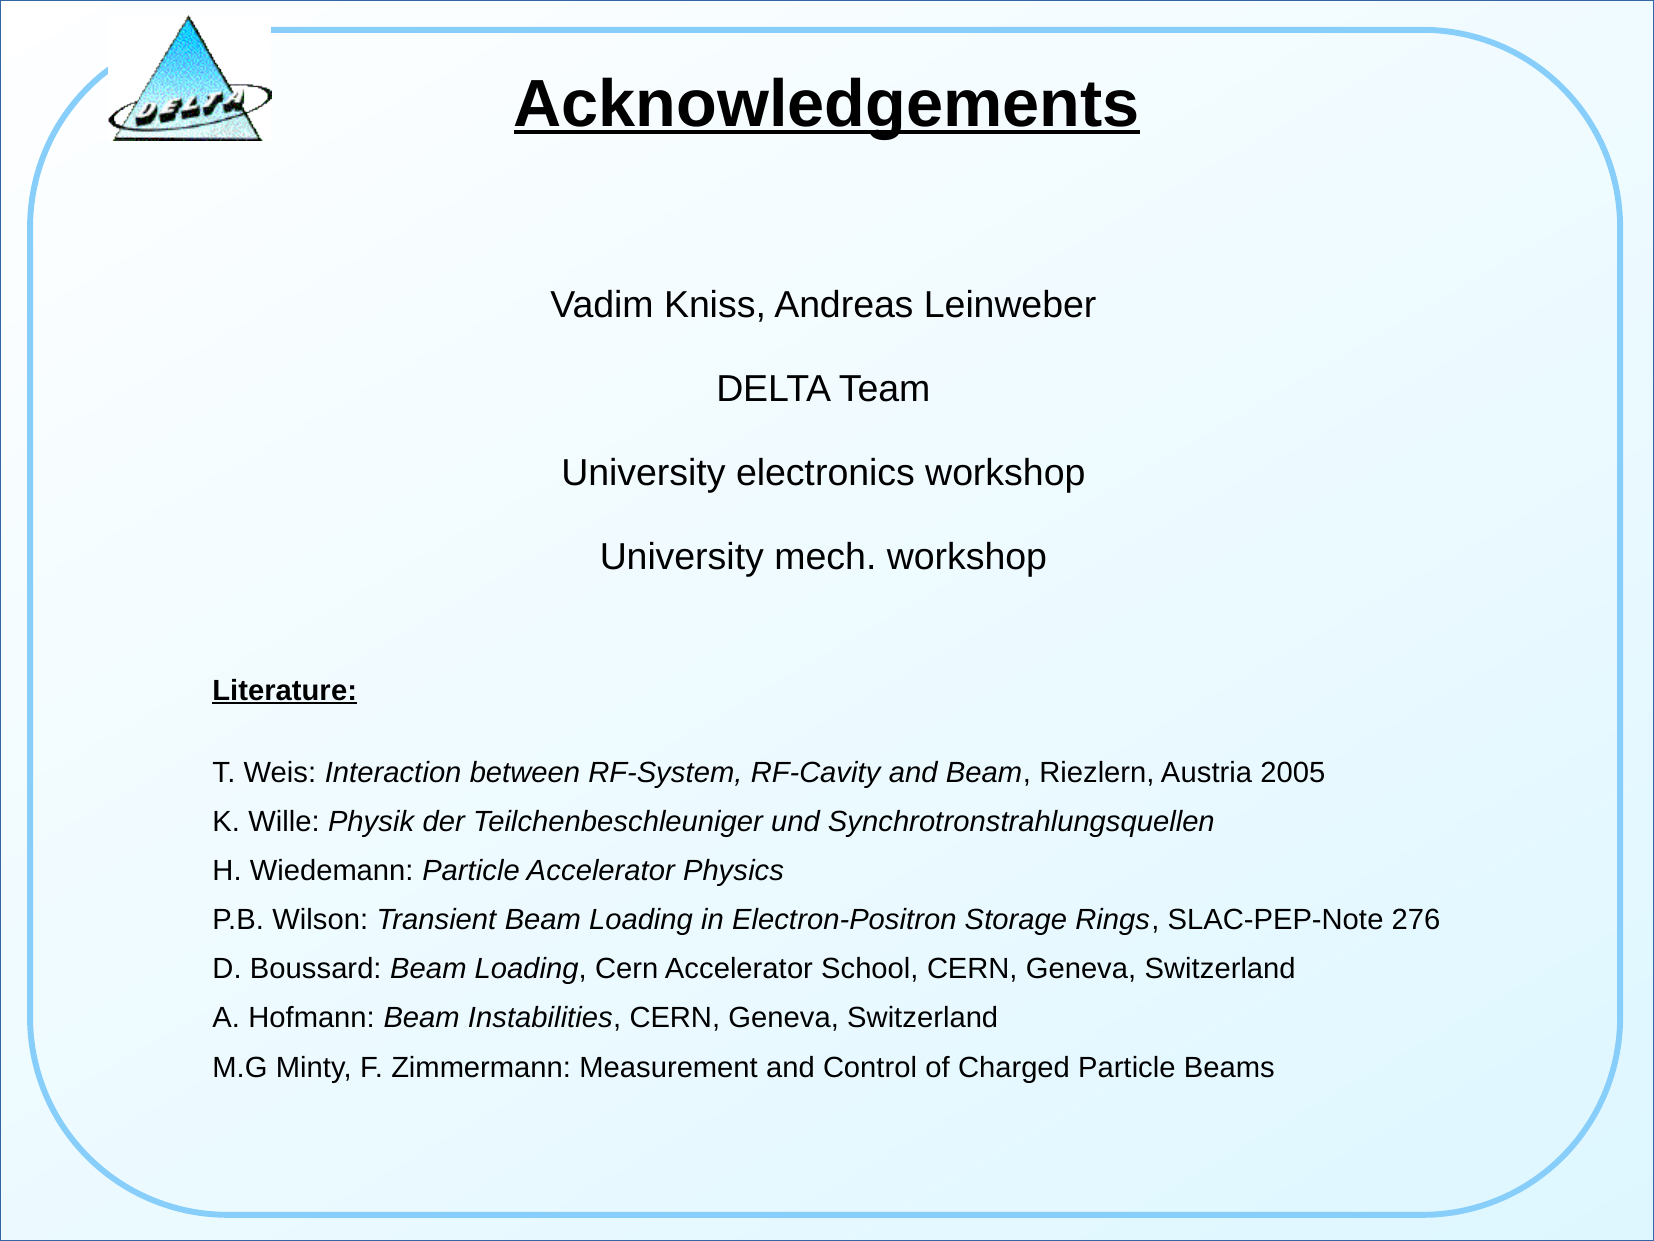

Acknowledgements
Vadim Kniss, Andreas Leinweber
DELTA Team
University electronics workshop
University mech. workshop
Literature:
T. Weis: Interaction between RF-System, RF-Cavity and Beam, Riezlern, Austria 2005
K. Wille: Physik der Teilchenbeschleuniger und Synchrotronstrahlungsquellen
H. Wiedemann: Particle Accelerator Physics
P.B. Wilson: Transient Beam Loading in Electron-Positron Storage Rings, SLAC-PEP-Note 276
D. Boussard: Beam Loading, Cern Accelerator School, CERN, Geneva, Switzerland
A. Hofmann: Beam Instabilities, CERN, Geneva, Switzerland
M.G Minty, F. Zimmermann: Measurement and Control of Charged Particle Beams